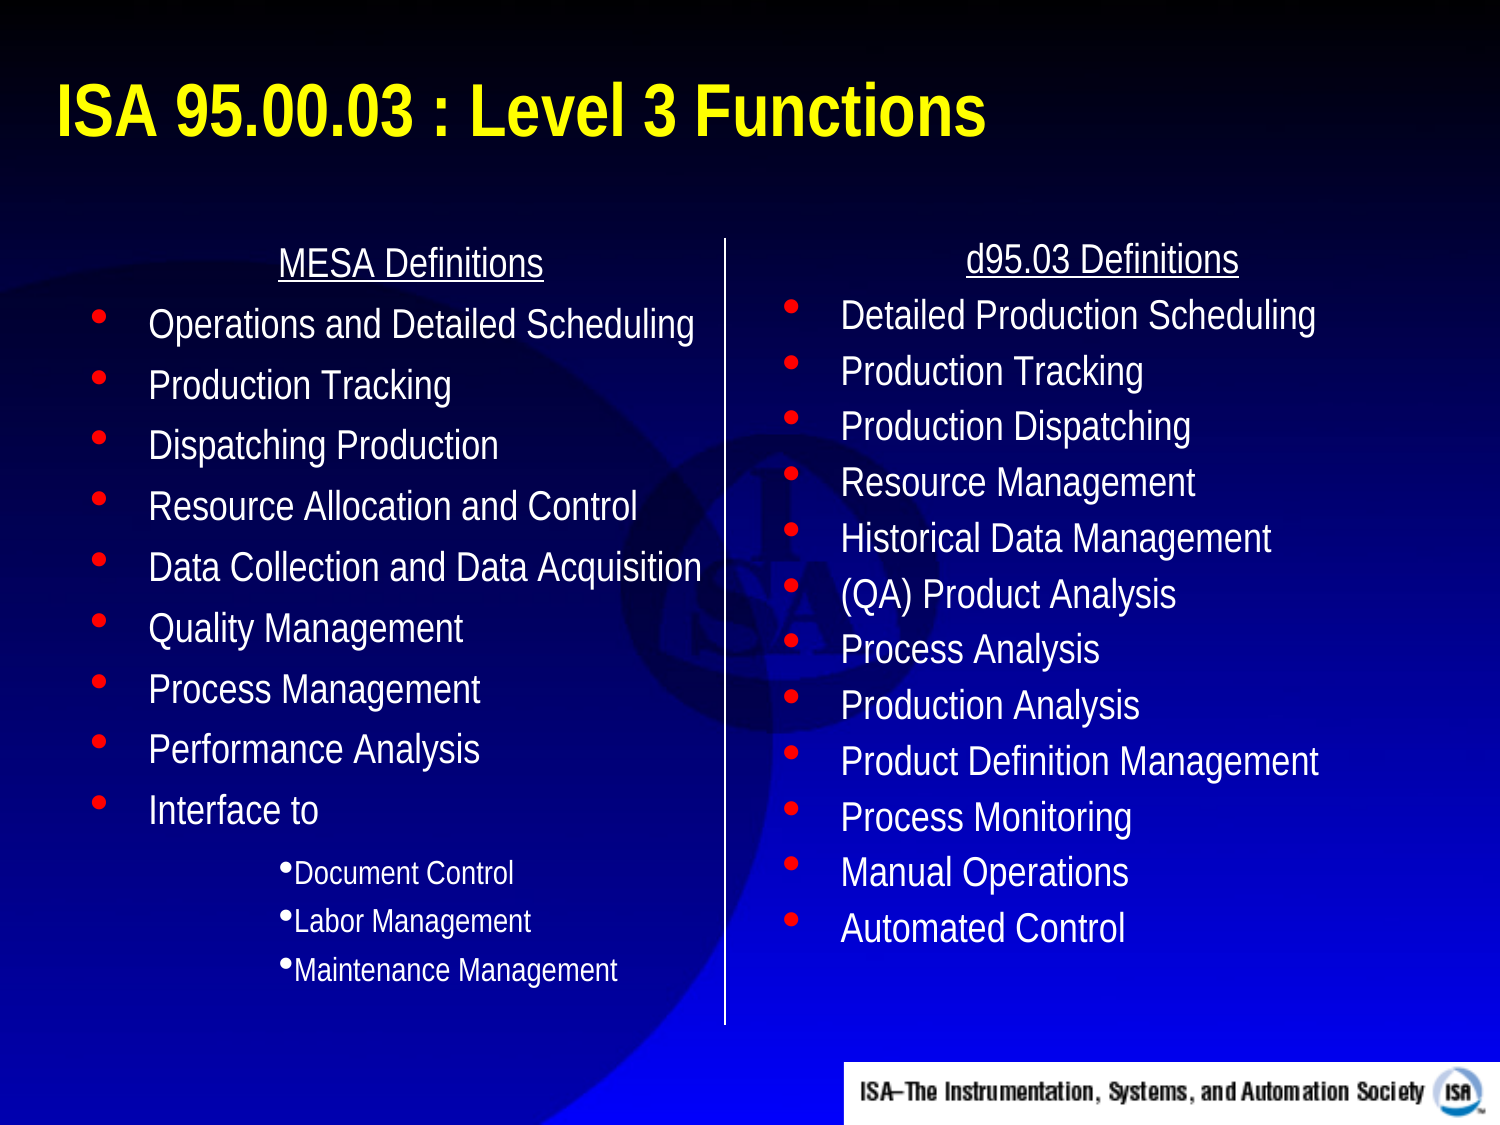

# ISA 95.00.03 : Level 3 Functions
MESA Definitions
Operations and Detailed Scheduling
Production Tracking
Dispatching Production
Resource Allocation and Control
Data Collection and Data Acquisition
Quality Management
Process Management
Performance Analysis
Interface to
Document Control
Labor Management
Maintenance Management
d95.03 Definitions
Detailed Production Scheduling
Production Tracking
Production Dispatching
Resource Management
Historical Data Management
(QA) Product Analysis
Process Analysis
Production Analysis
Product Definition Management
Process Monitoring
Manual Operations
Automated Control